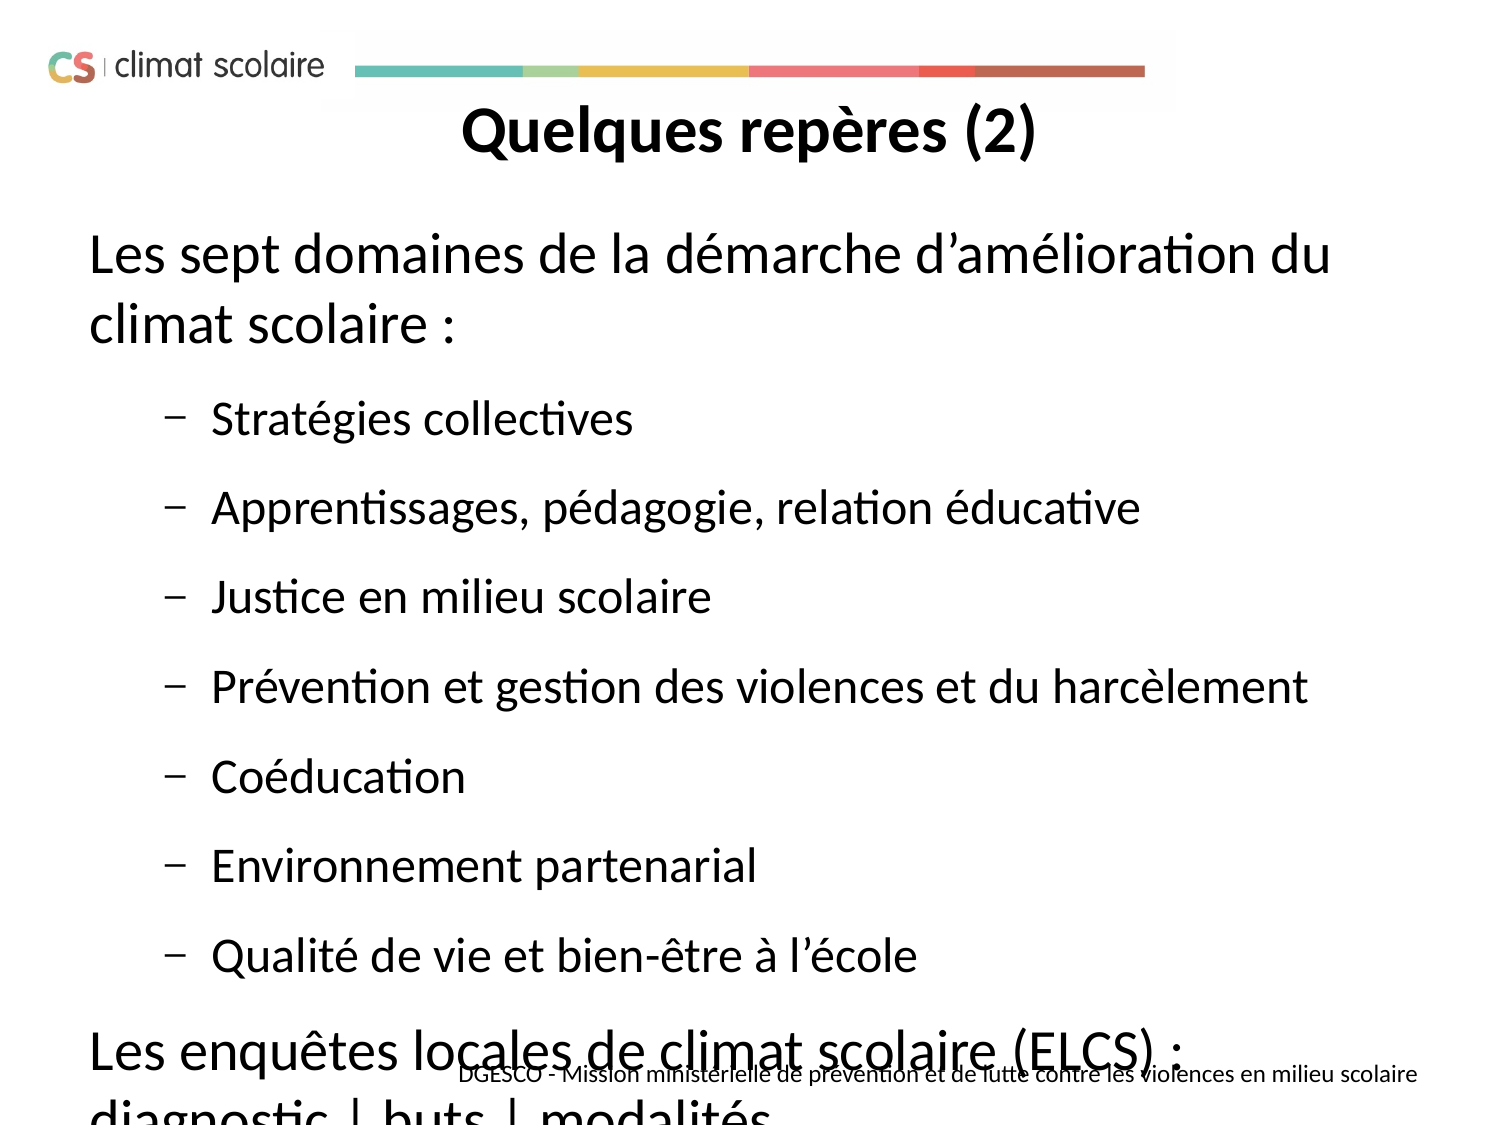

# Quelques repères (2)
Les sept domaines de la démarche d’amélioration du climat scolaire :
Stratégies collectives
Apprentissages, pédagogie, relation éducative
Justice en milieu scolaire
Prévention et gestion des violences et du harcèlement
Coéducation
Environnement partenarial
Qualité de vie et bien-être à l’école
Les enquêtes locales de climat scolaire (ELCS) : diagnostic | buts | modalités